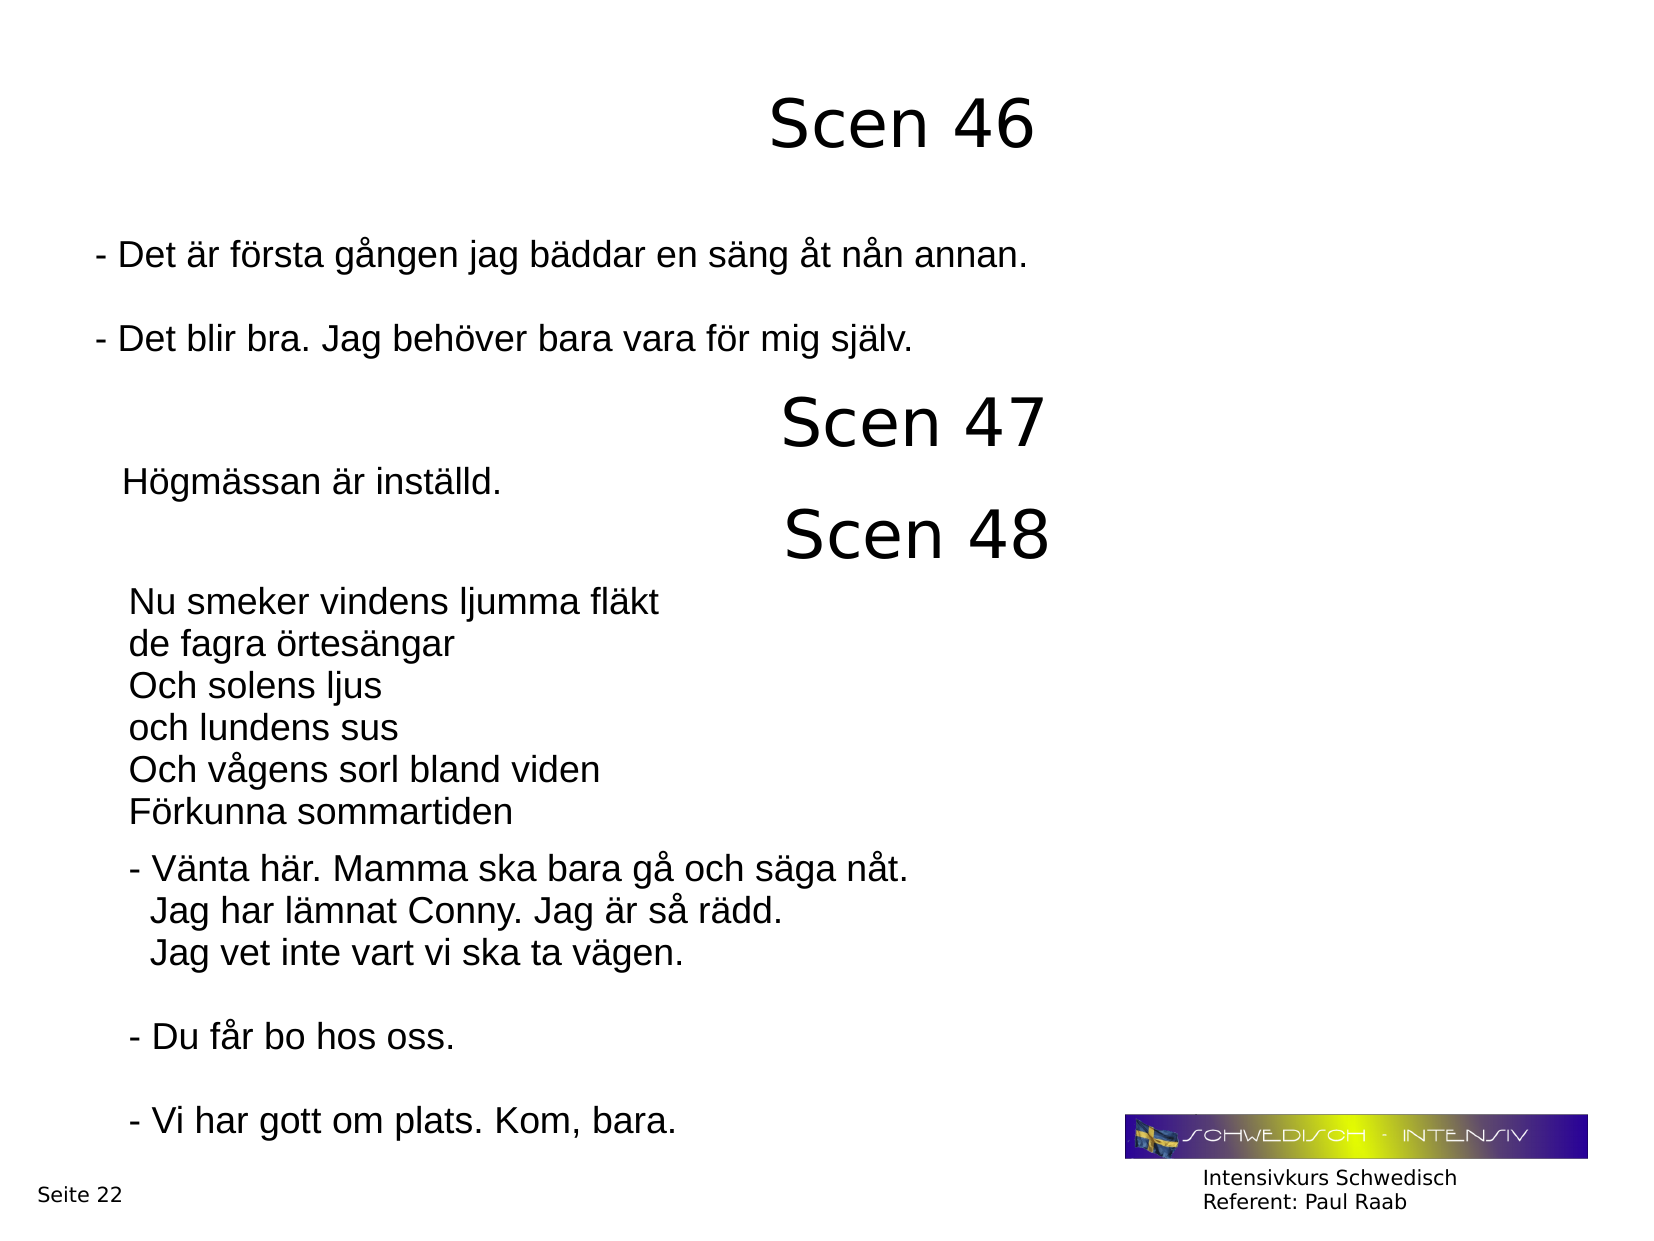

Scen 46
- Det är första gången jag bäddar en säng åt nån annan.
- Det blir bra. Jag behöver bara vara för mig själv.
 Scen 47
Högmässan är inställd.
 Scen 48
Nu smeker vindens ljumma fläkt
de fagra örtesängar
Och solens ljus
och lundens sus
Och vågens sorl bland viden
Förkunna sommartiden
- Vänta här. Mamma ska bara gå och säga nåt.
 Jag har lämnat Conny. Jag är så rädd.
 Jag vet inte vart vi ska ta vägen.
- Du får bo hos oss.
- Vi har gott om plats. Kom, bara.